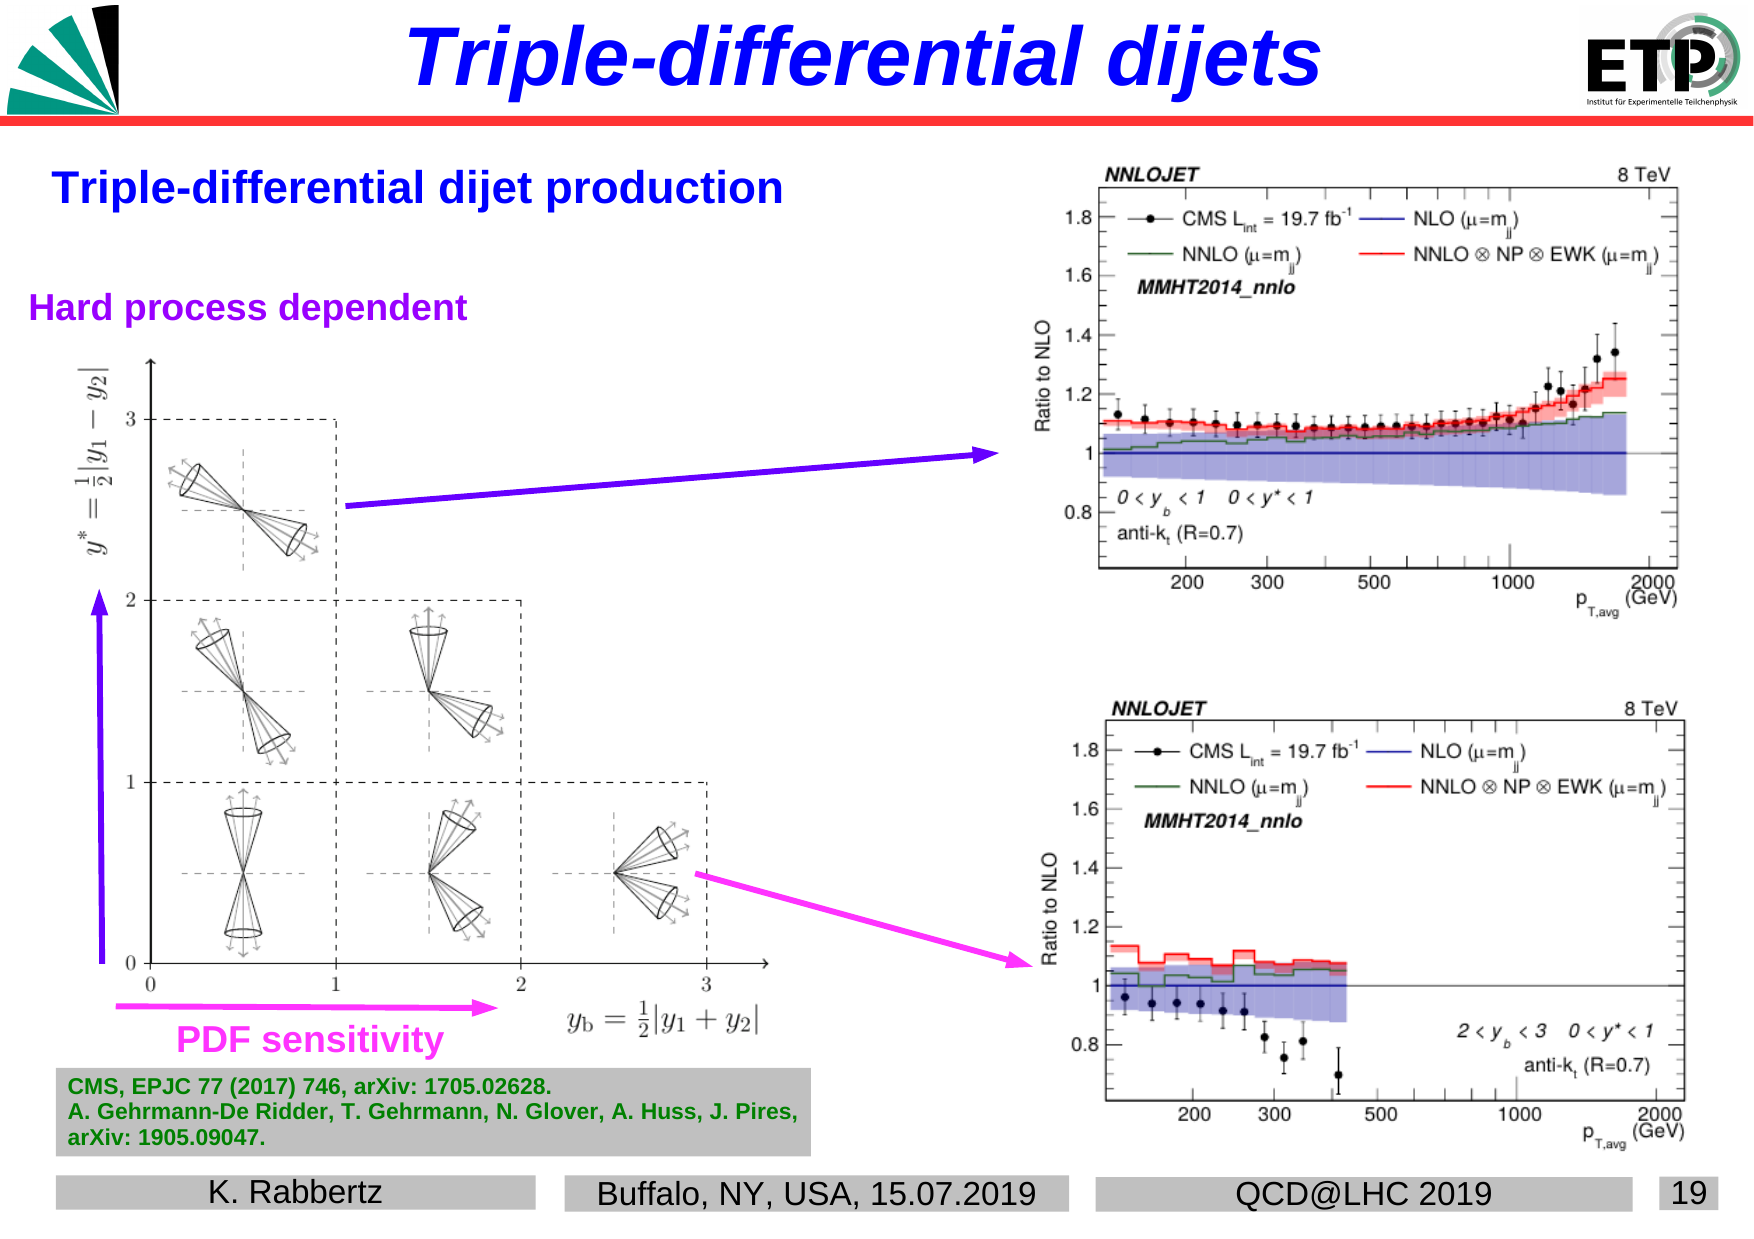

# Triple-differential dijets
Triple-differential dijet production
Hard process dependent
PDF sensitivity
CMS, EPJC 77 (2017) 746, arXiv: 1705.02628.
A. Gehrmann-De Ridder, T. Gehrmann, N. Glover, A. Huss, J. Pires,
arXiv: 1905.09047.